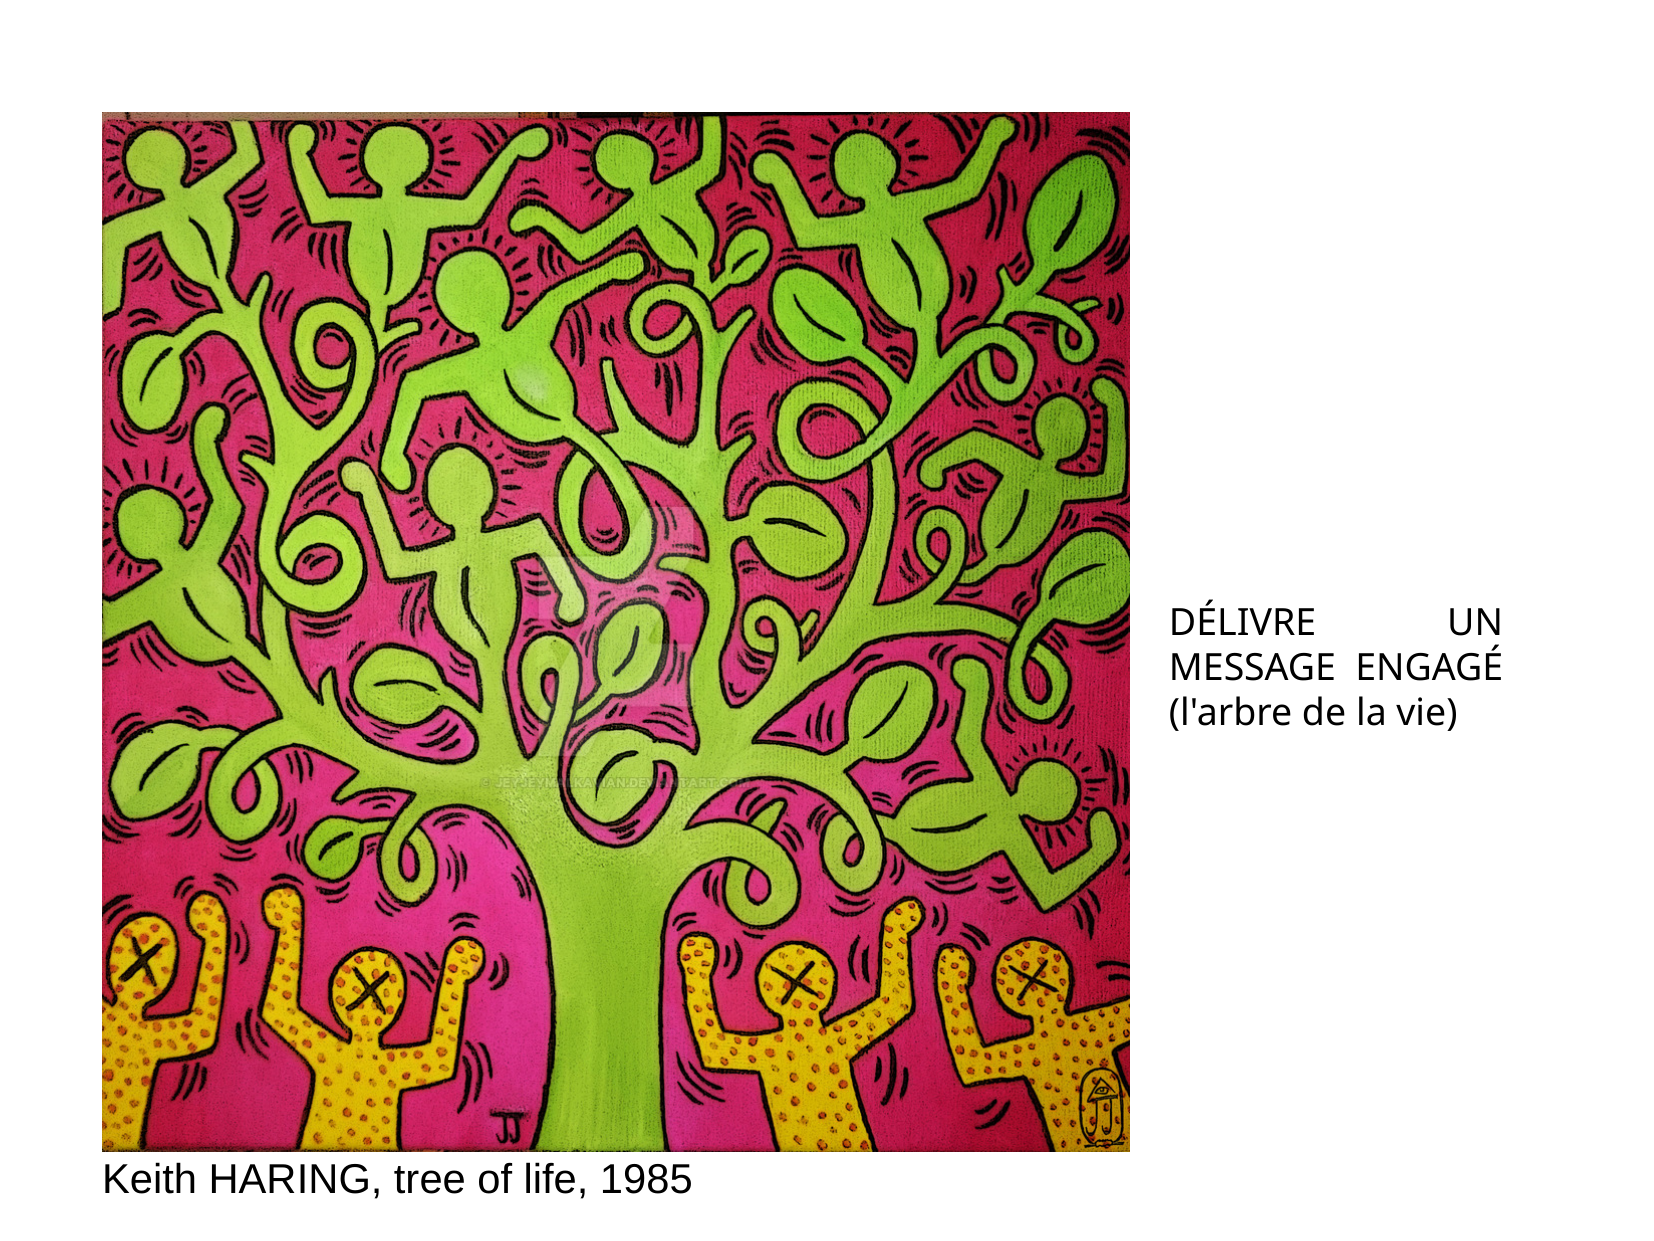

DÉLIVRE UN MESSAGE ENGAGÉ (l'arbre de la vie)
# Keith HARING, tree of life, 1985